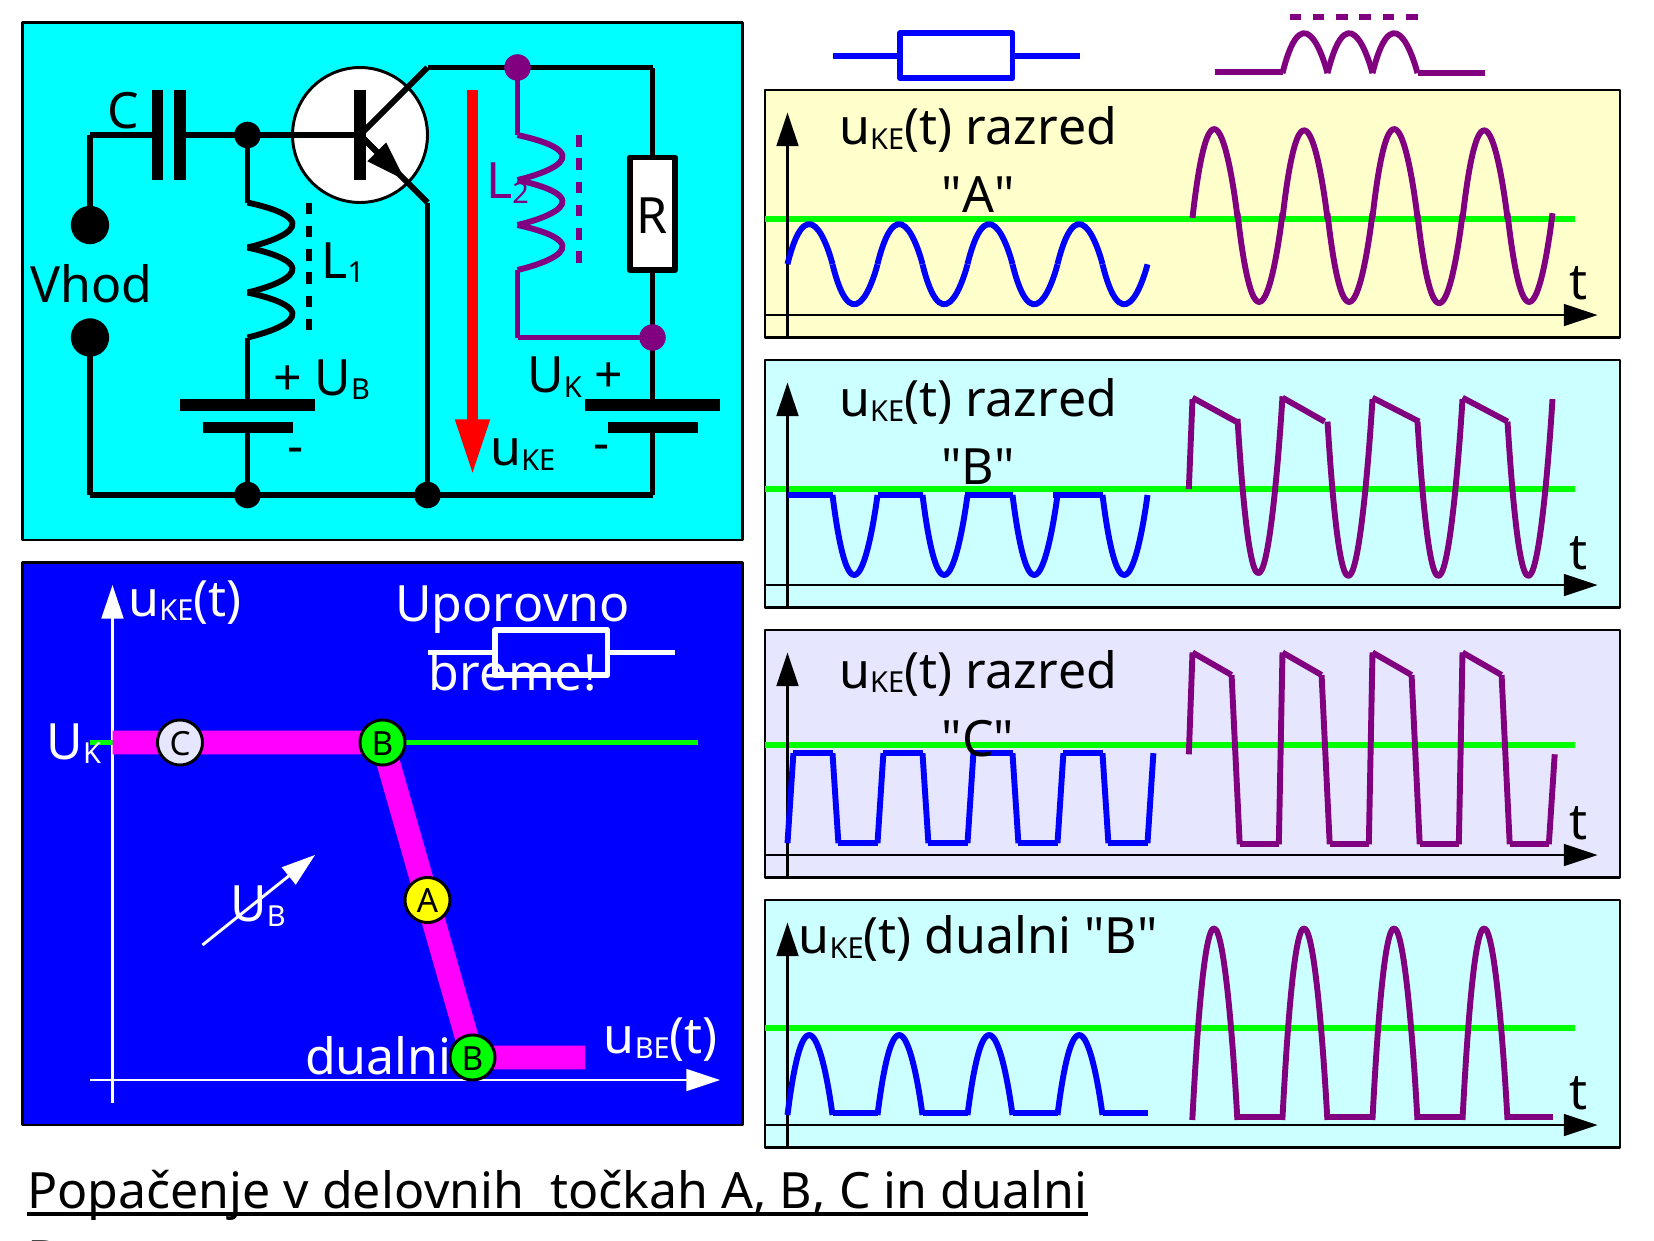

C
uKE(t) razred "A"
L2
R
L1
t
Vhod
UK +
 -
+ UB
-
uKE(t) razred "B"
uKE
t
uKE(t)
Uporovno breme!
uKE(t) razred "C"
UK
C
B
t
UB
A
uKE(t) dualni "B"
uBE(t)
dualni
B
t
Popačenje v delovnih točkah A, B, C in dualni B